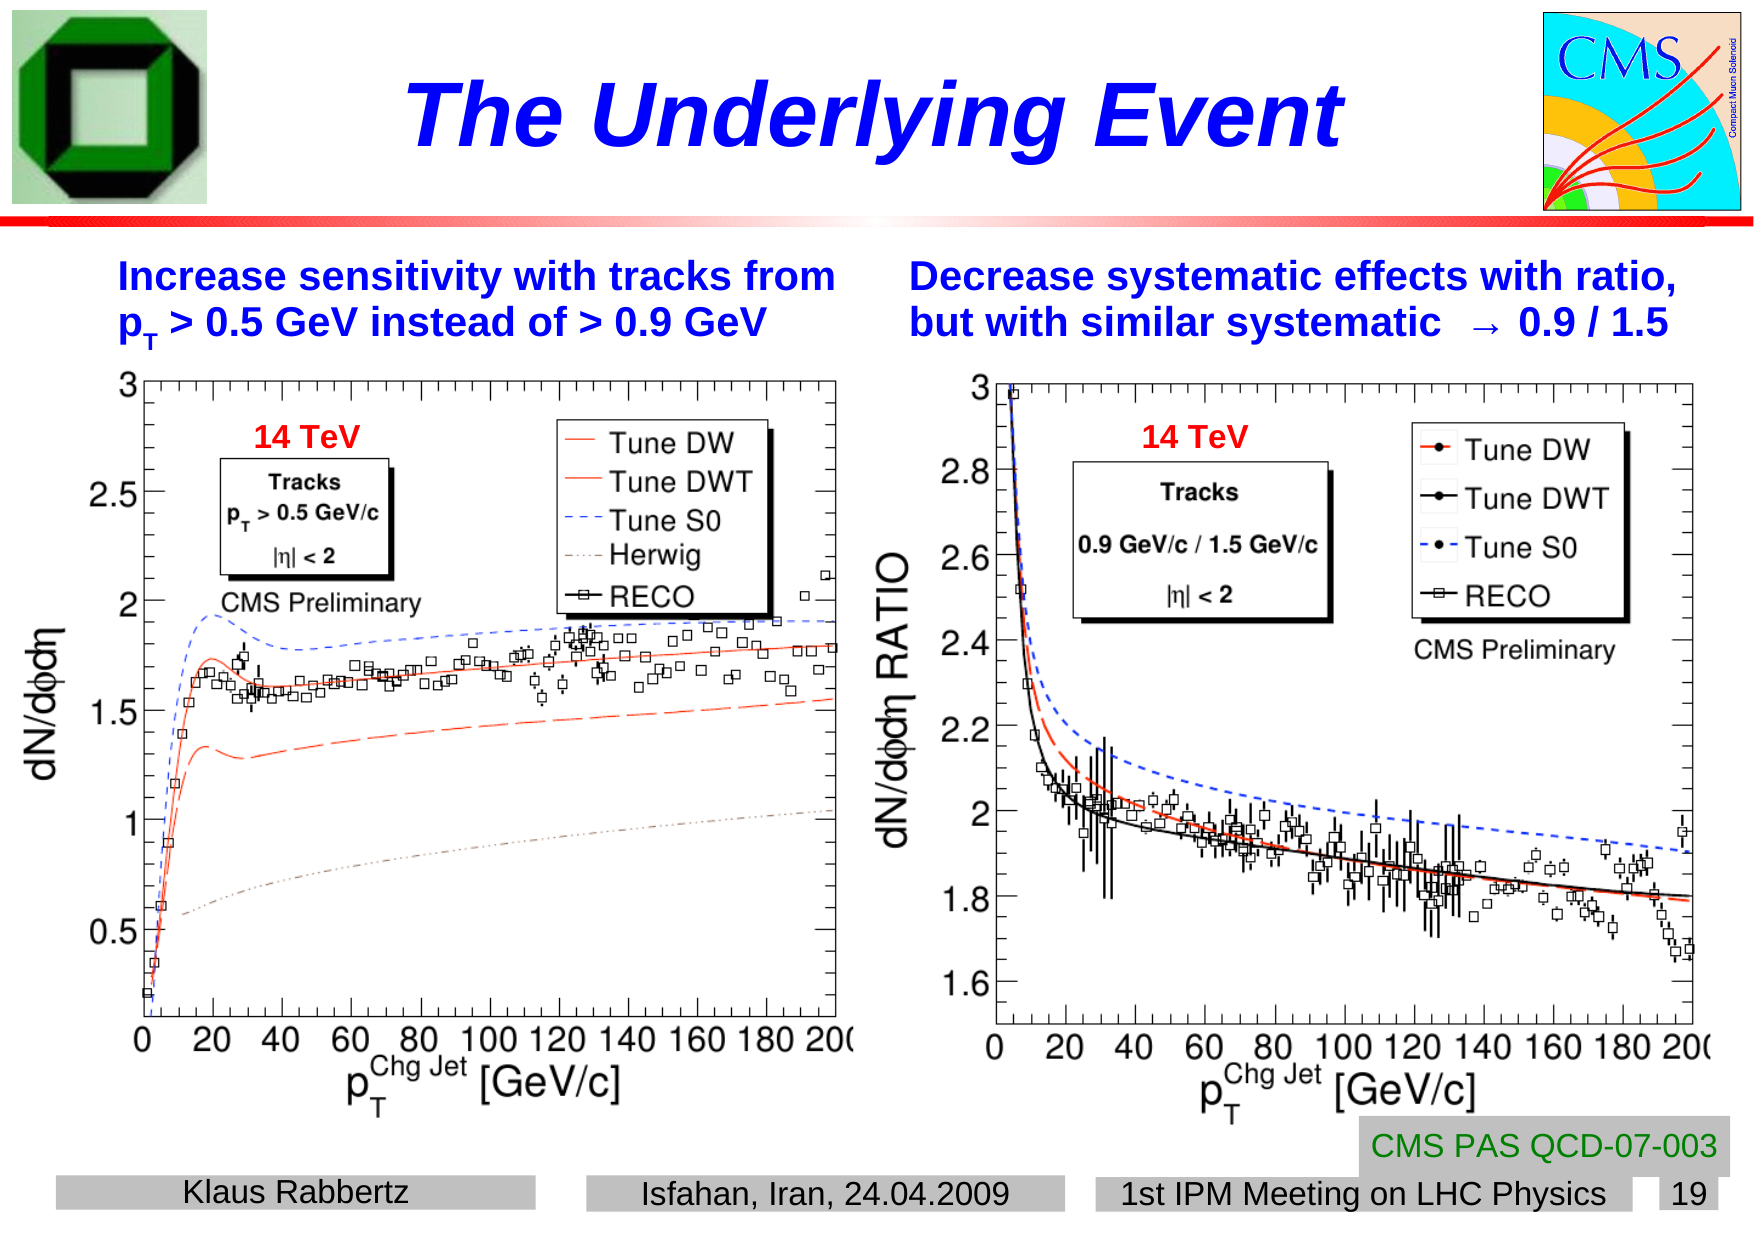

# The Underlying Event
Increase sensitivity with tracks from
pT > 0.5 GeV instead of > 0.9 GeV
Decrease systematic effects with ratio,
but with similar systematic → 0.9 / 1.5
14 TeV
14 TeV
CMS PAS QCD-07-003